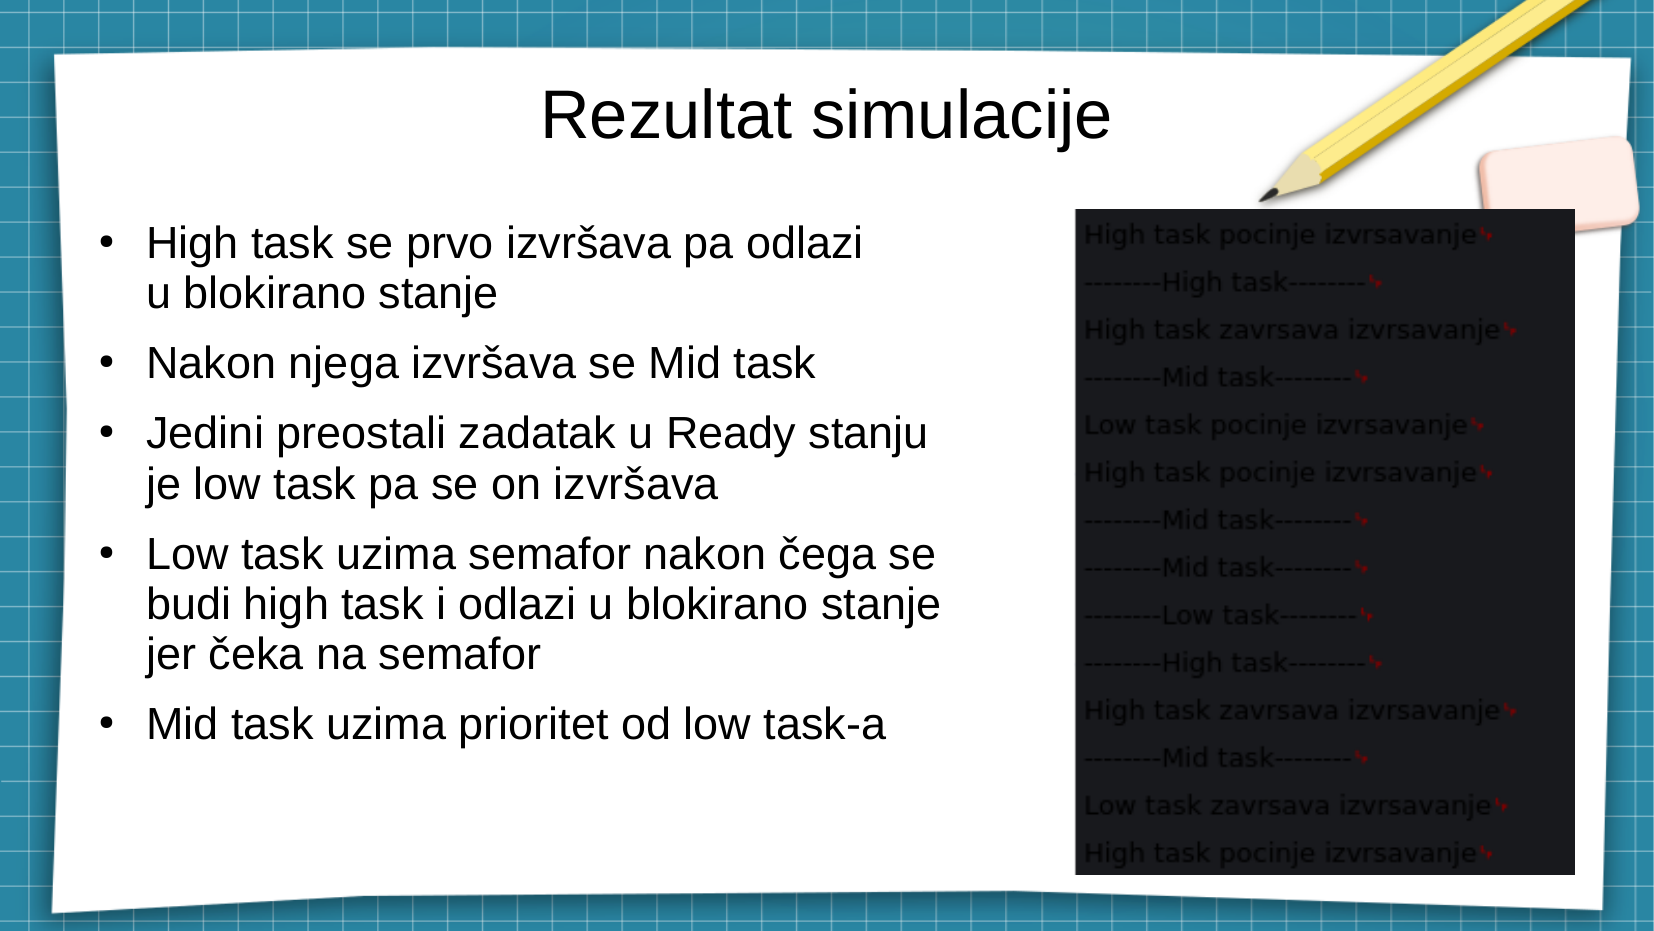

# Rezultat simulacije
High task se prvo izvršava pa odlazi
u blokirano stanje
Nakon njega izvršava se Mid task
Jedini preostali zadatak u Ready stanju
je low task pa se on izvršava
Low task uzima semafor nakon čega se
budi high task i odlazi u blokirano stanje
jer čeka na semafor
Mid task uzima prioritet od low task-a